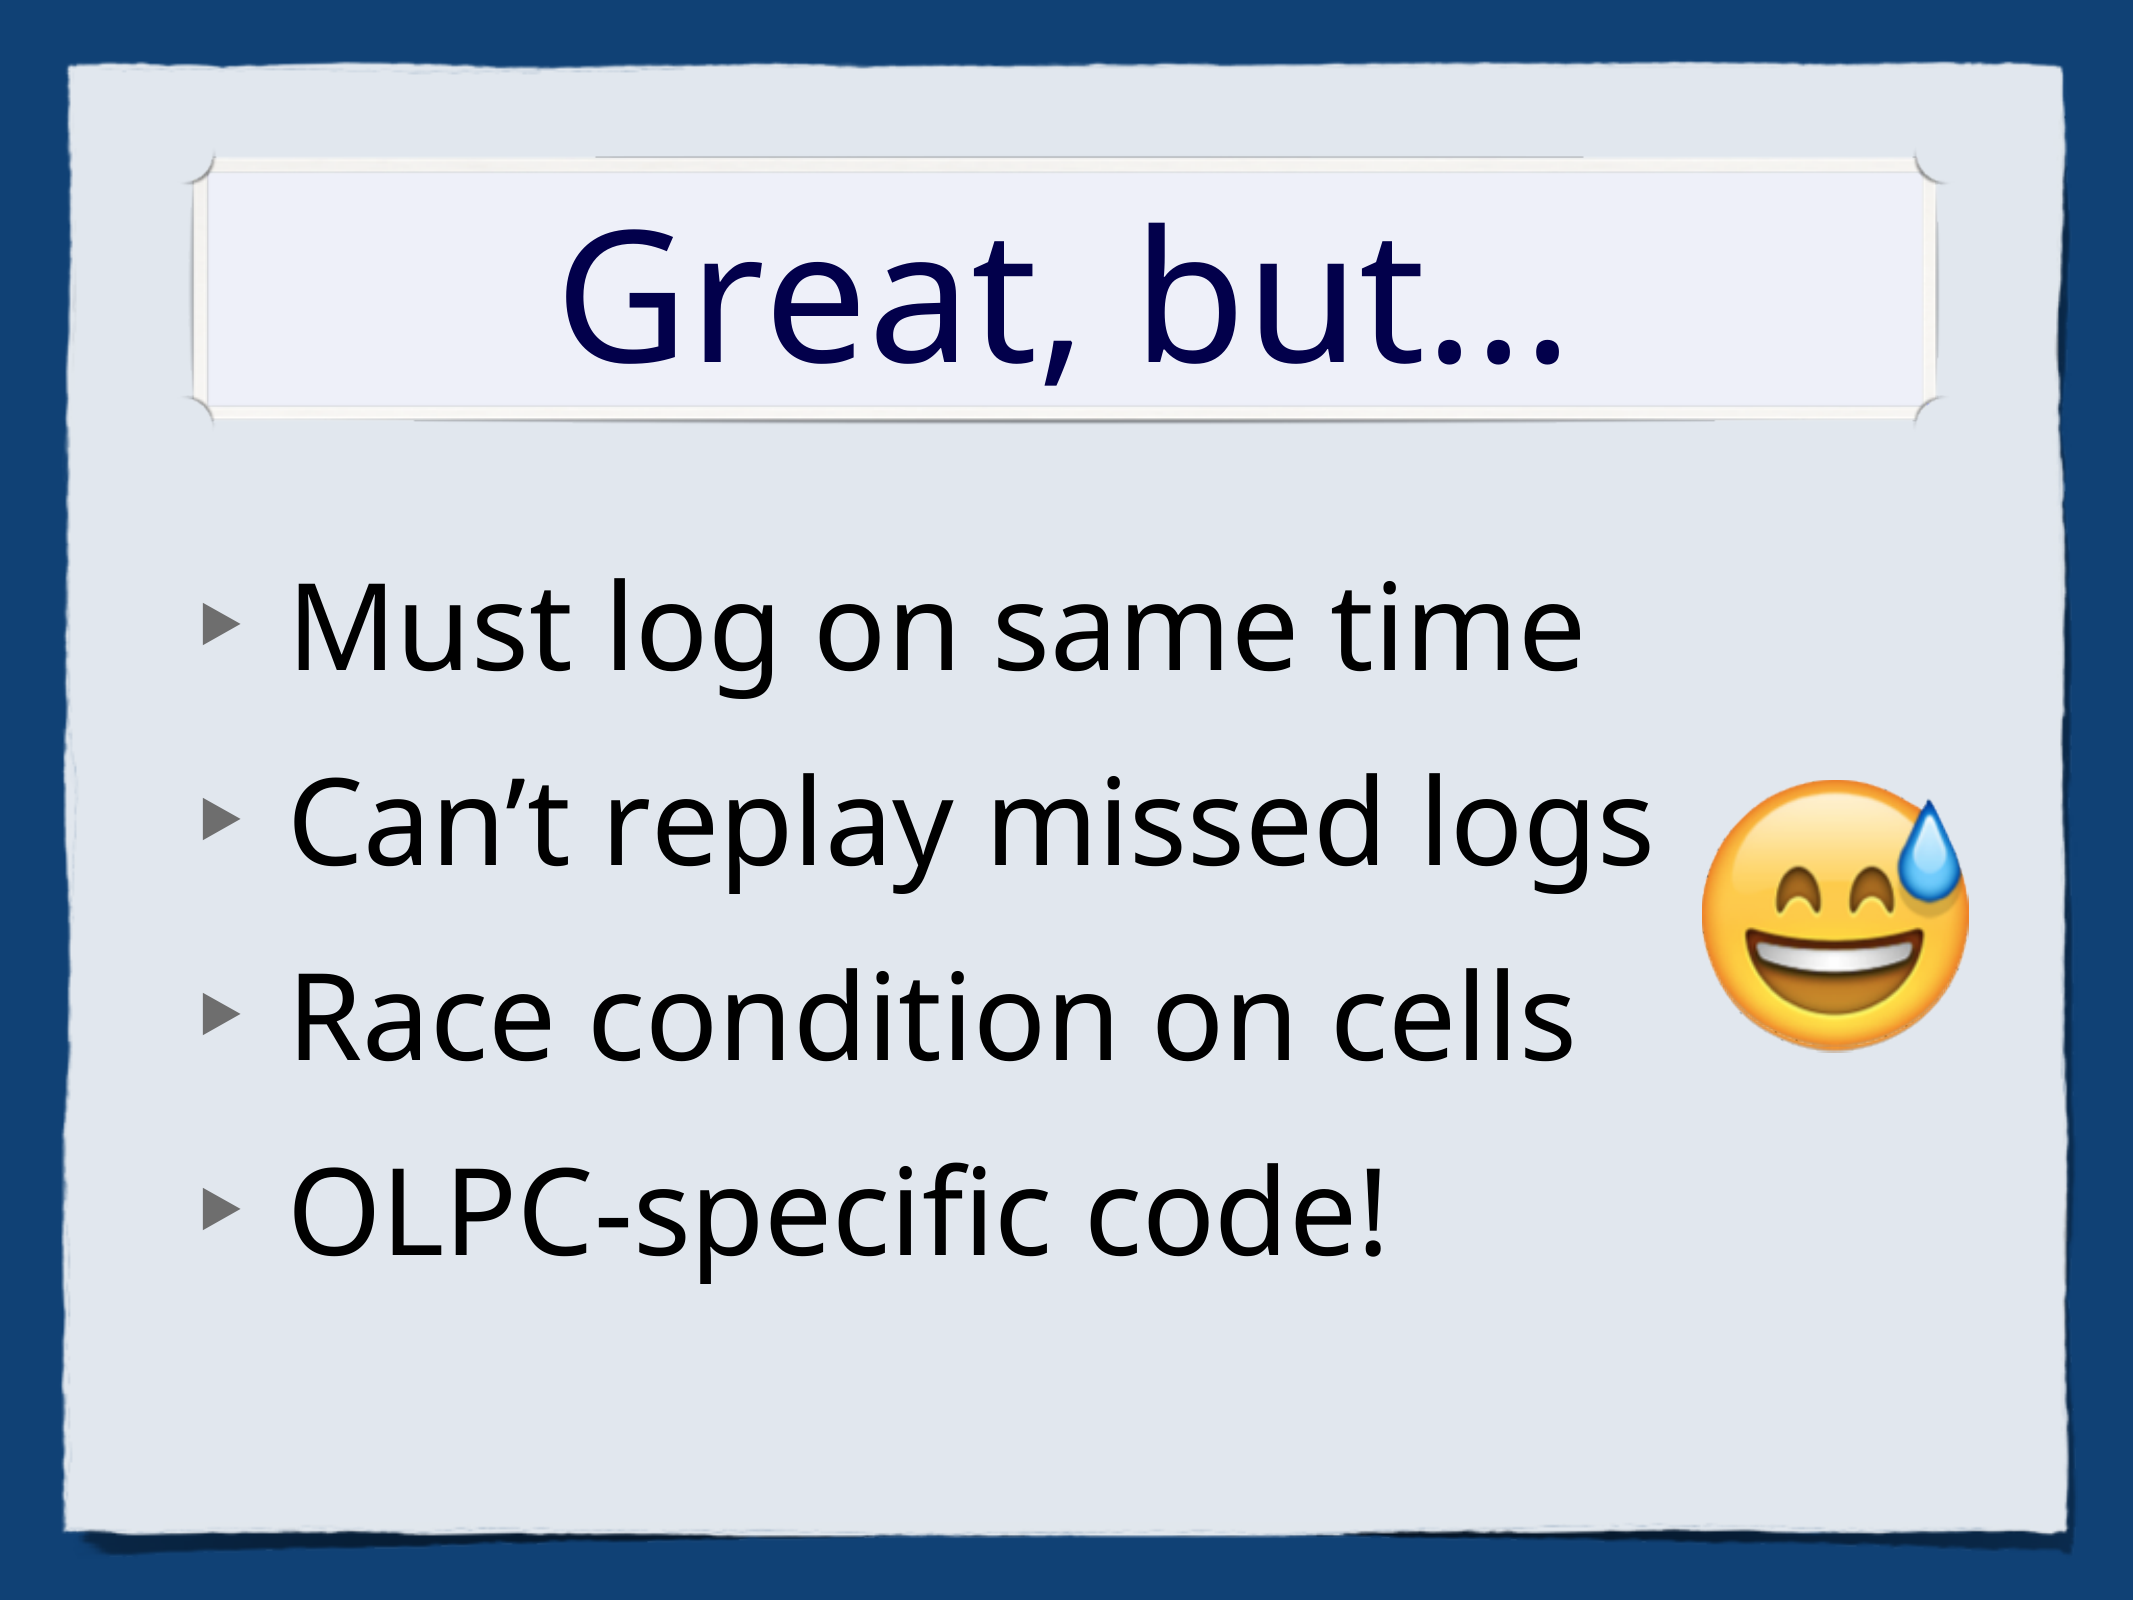

Great, but...
Must log on same time
Can’t replay missed logs
Race condition on cells
OLPC-specific code!